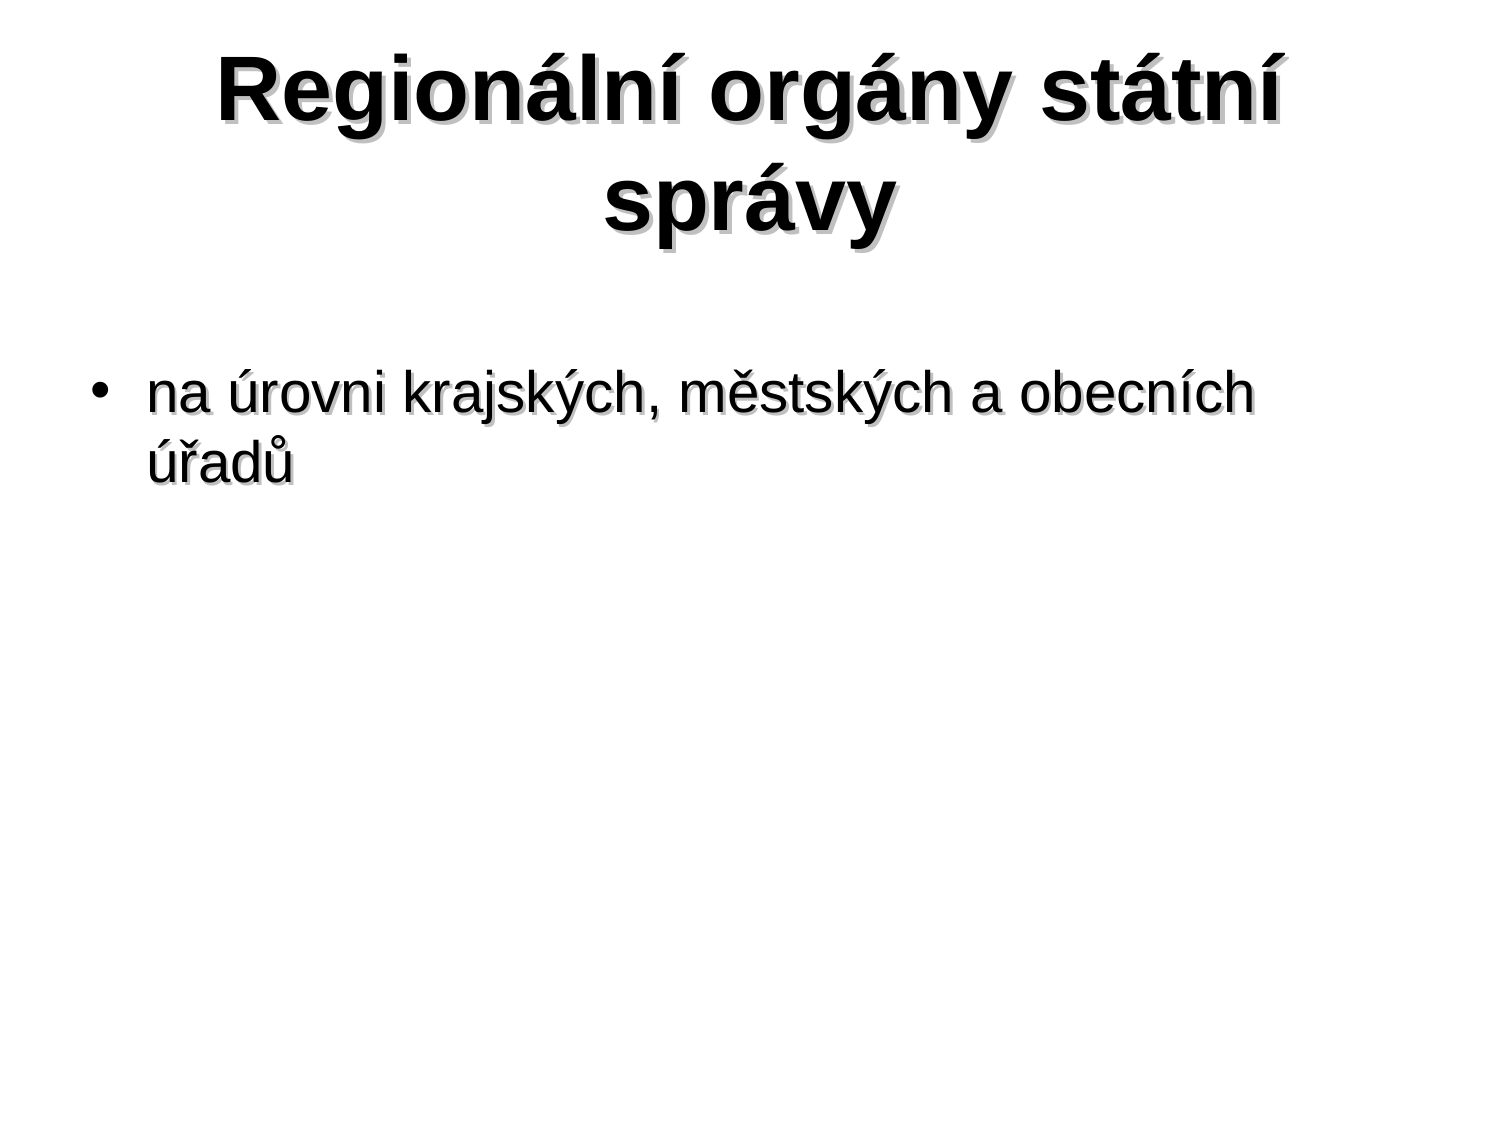

# Regionální orgány státní správy
na úrovni krajských, městských a obecních úřadů